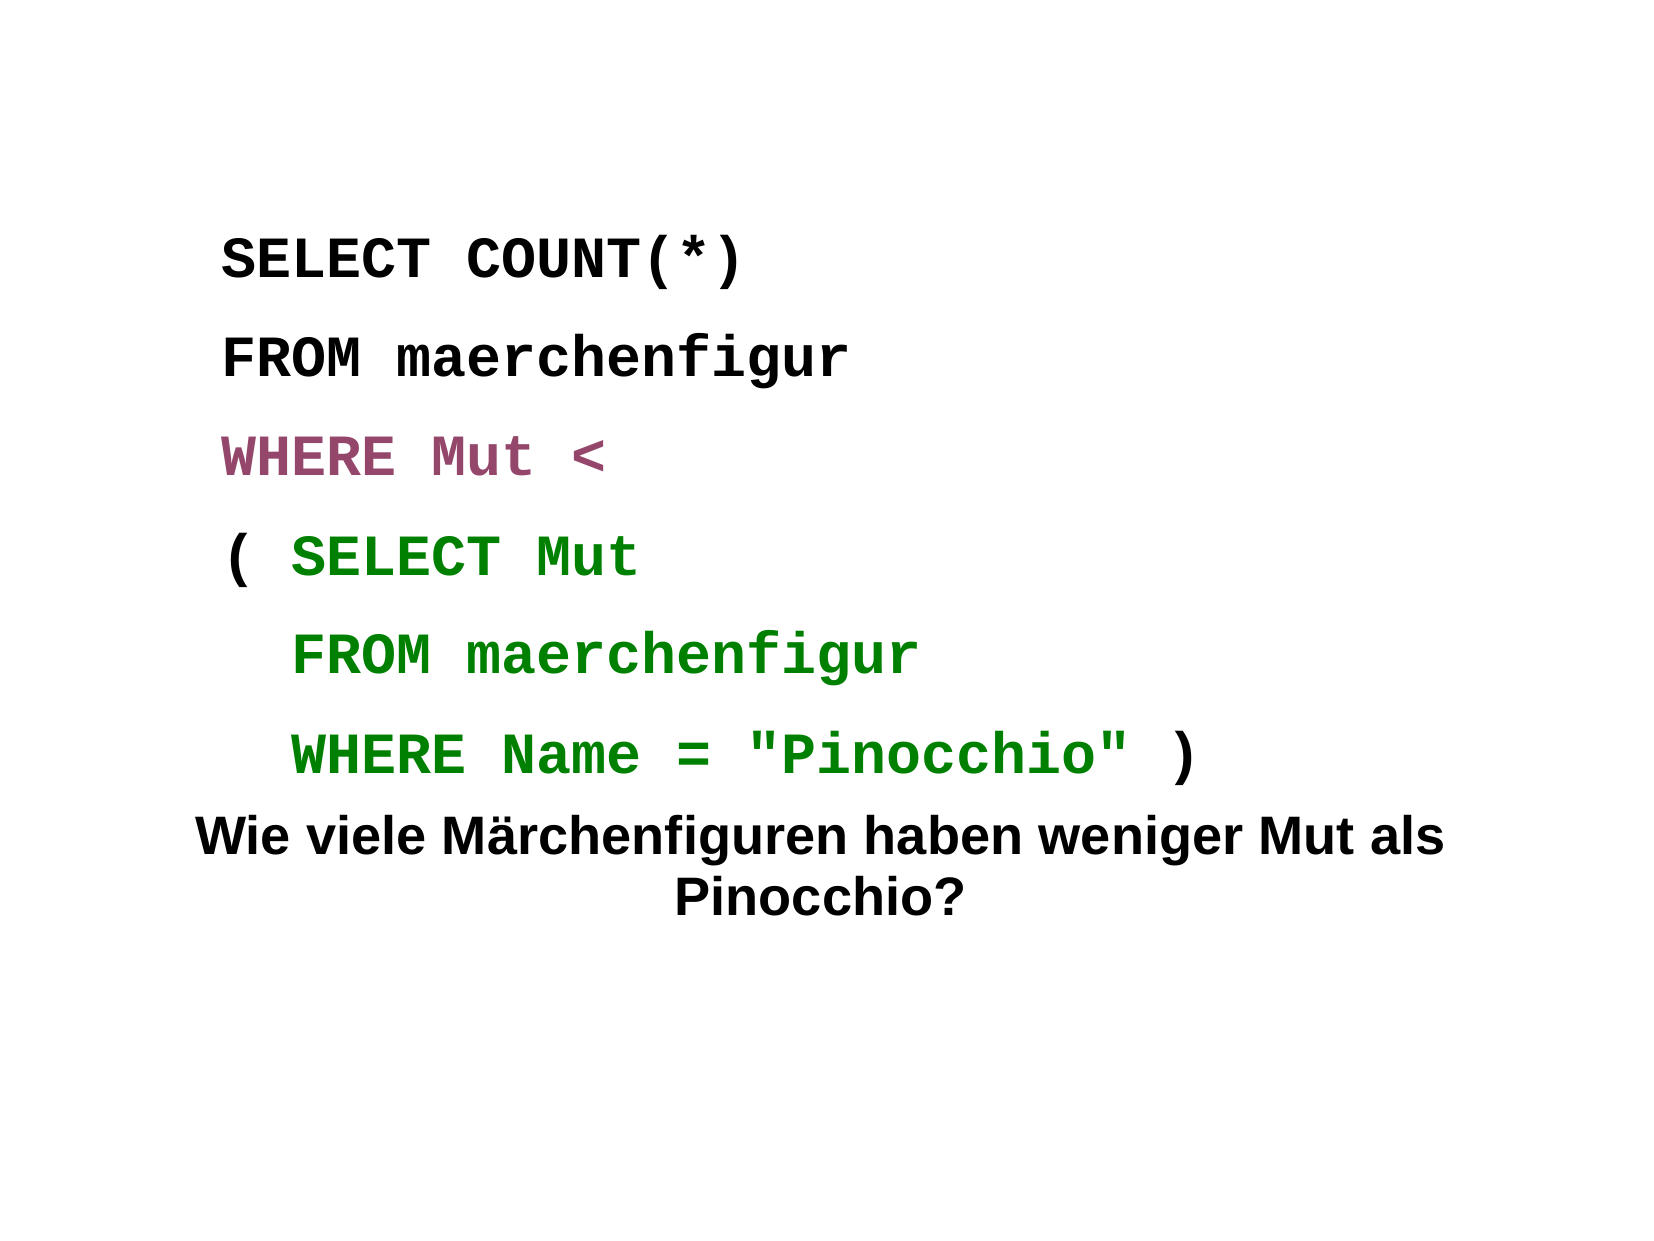

SELECT COUNT(*)
FROM maerchenfigur
WHERE Mut <
( SELECT Mut
 FROM maerchenfigur
 WHERE Name = "Pinocchio" )
# Wie viele Märchenfiguren haben weniger Mut als Pinocchio?